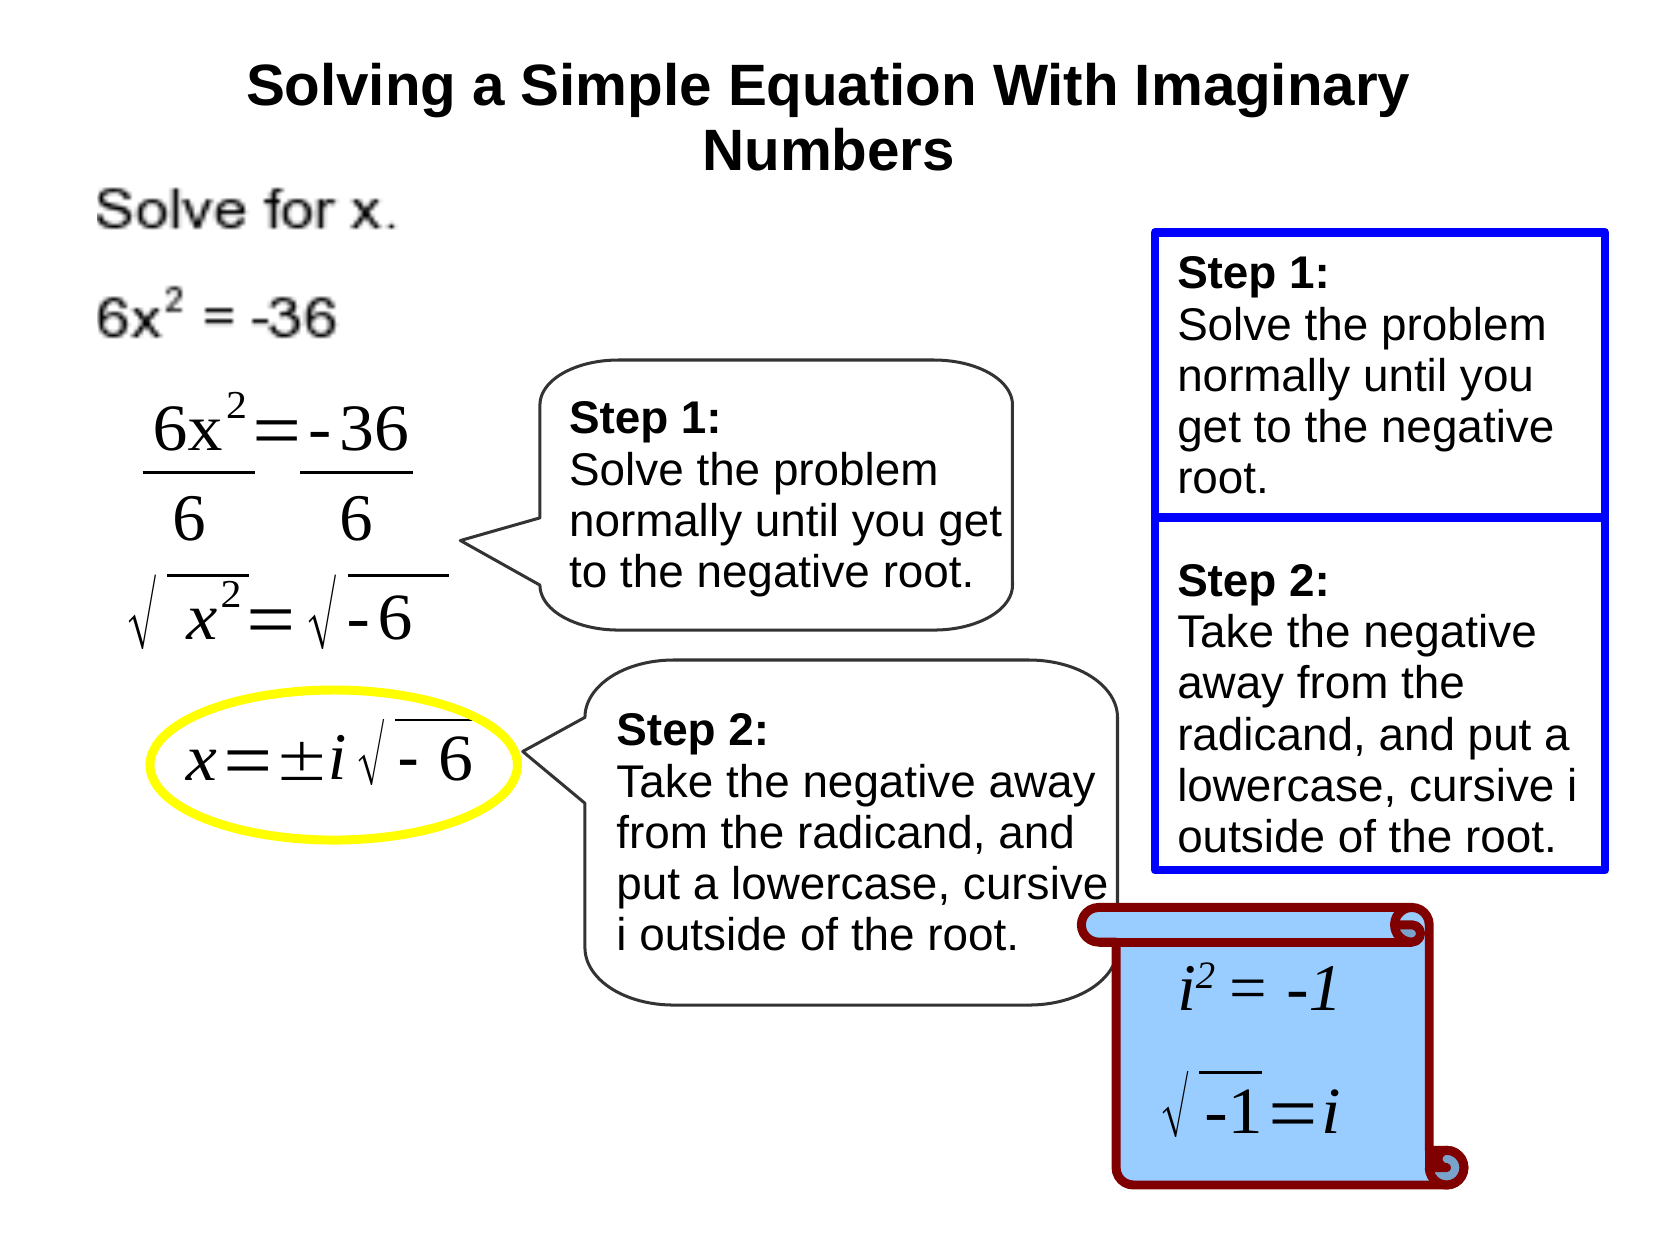

Solving a Simple Equation With Imaginary Numbers
Step 1:
Solve the problem normally until you get to the negative root.
Step 2:
Take the negative away from the radicand, and put a lowercase, cursive i outside of the root.
Step 1:
Solve the problem
normally until you get
to the negative root.
6 6
Step 2:
Take the negative away
from the radicand, and
put a lowercase, cursive
i outside of the root.
i
-
i2 = -1